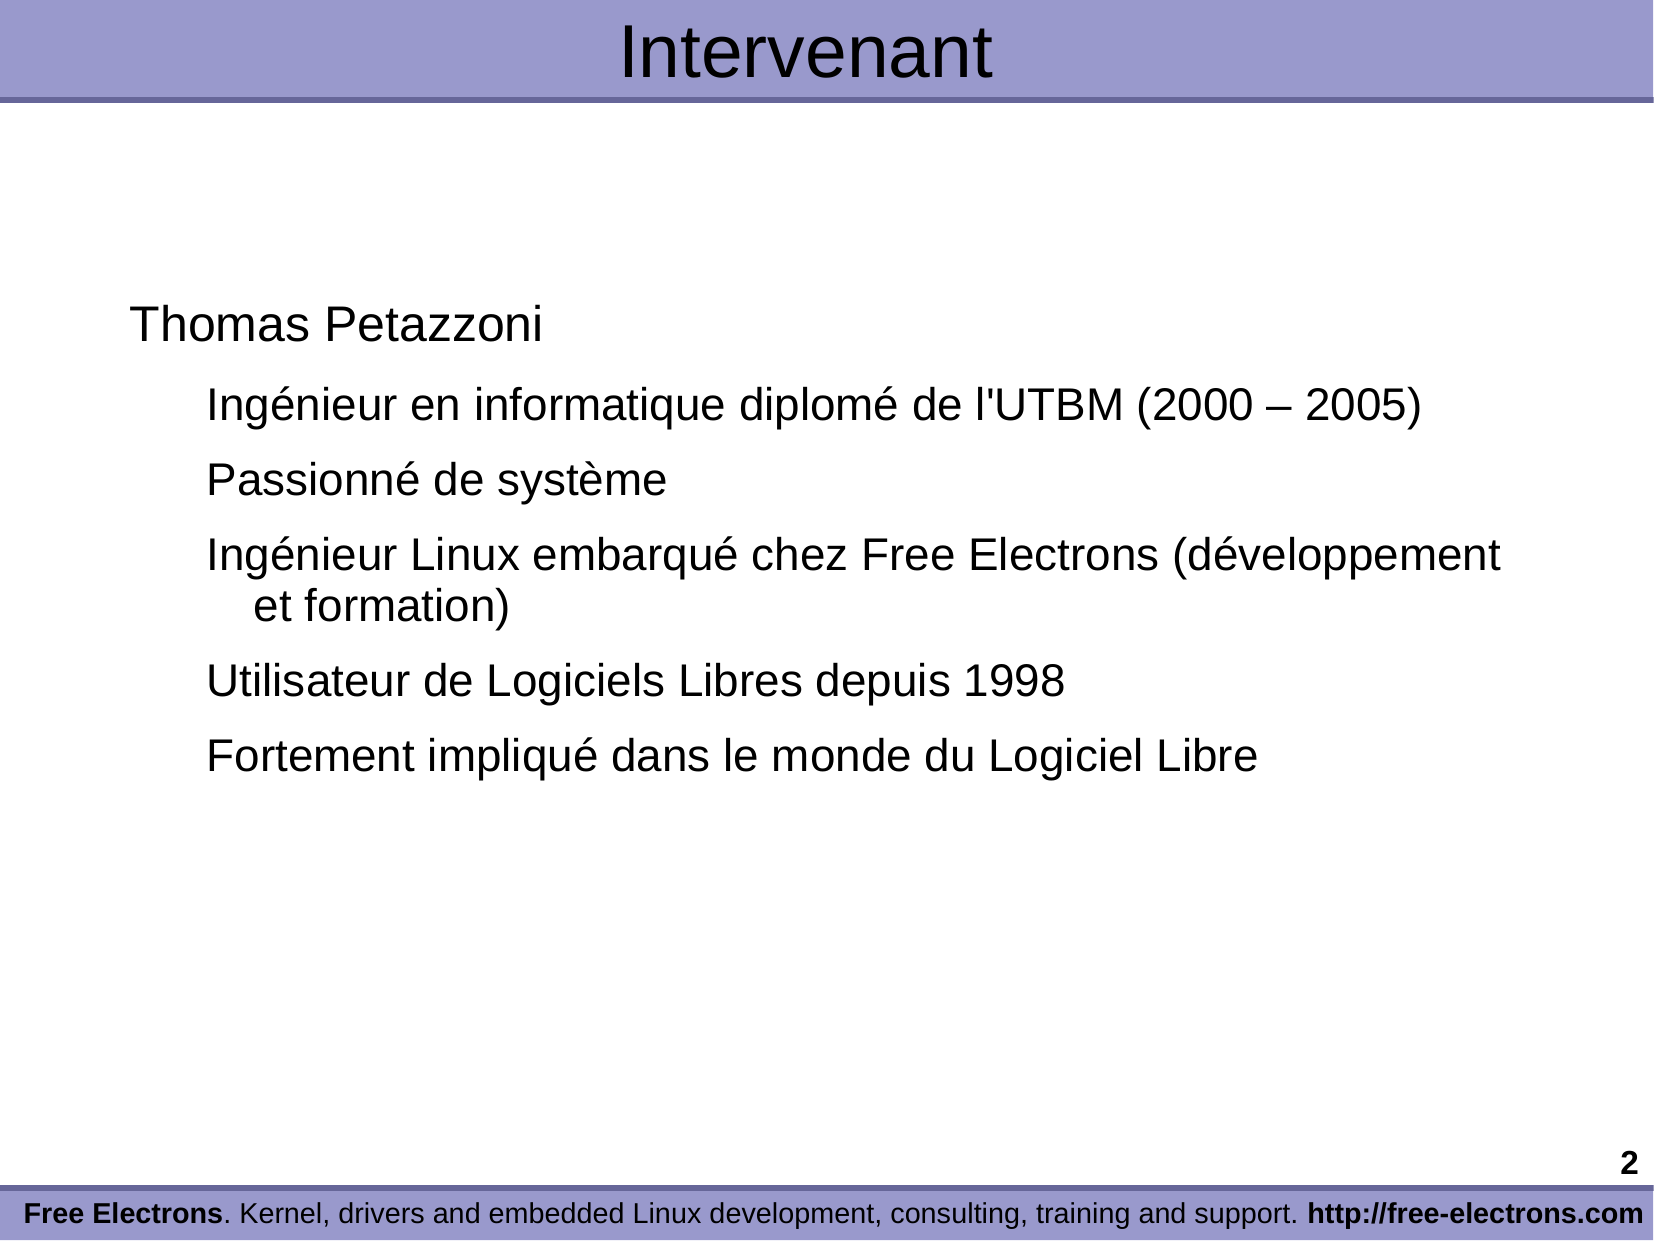

# Intervenant
Thomas Petazzoni
Ingénieur en informatique diplomé de l'UTBM (2000 – 2005)
Passionné de système
Ingénieur Linux embarqué chez Free Electrons (développement et formation)
Utilisateur de Logiciels Libres depuis 1998
Fortement impliqué dans le monde du Logiciel Libre